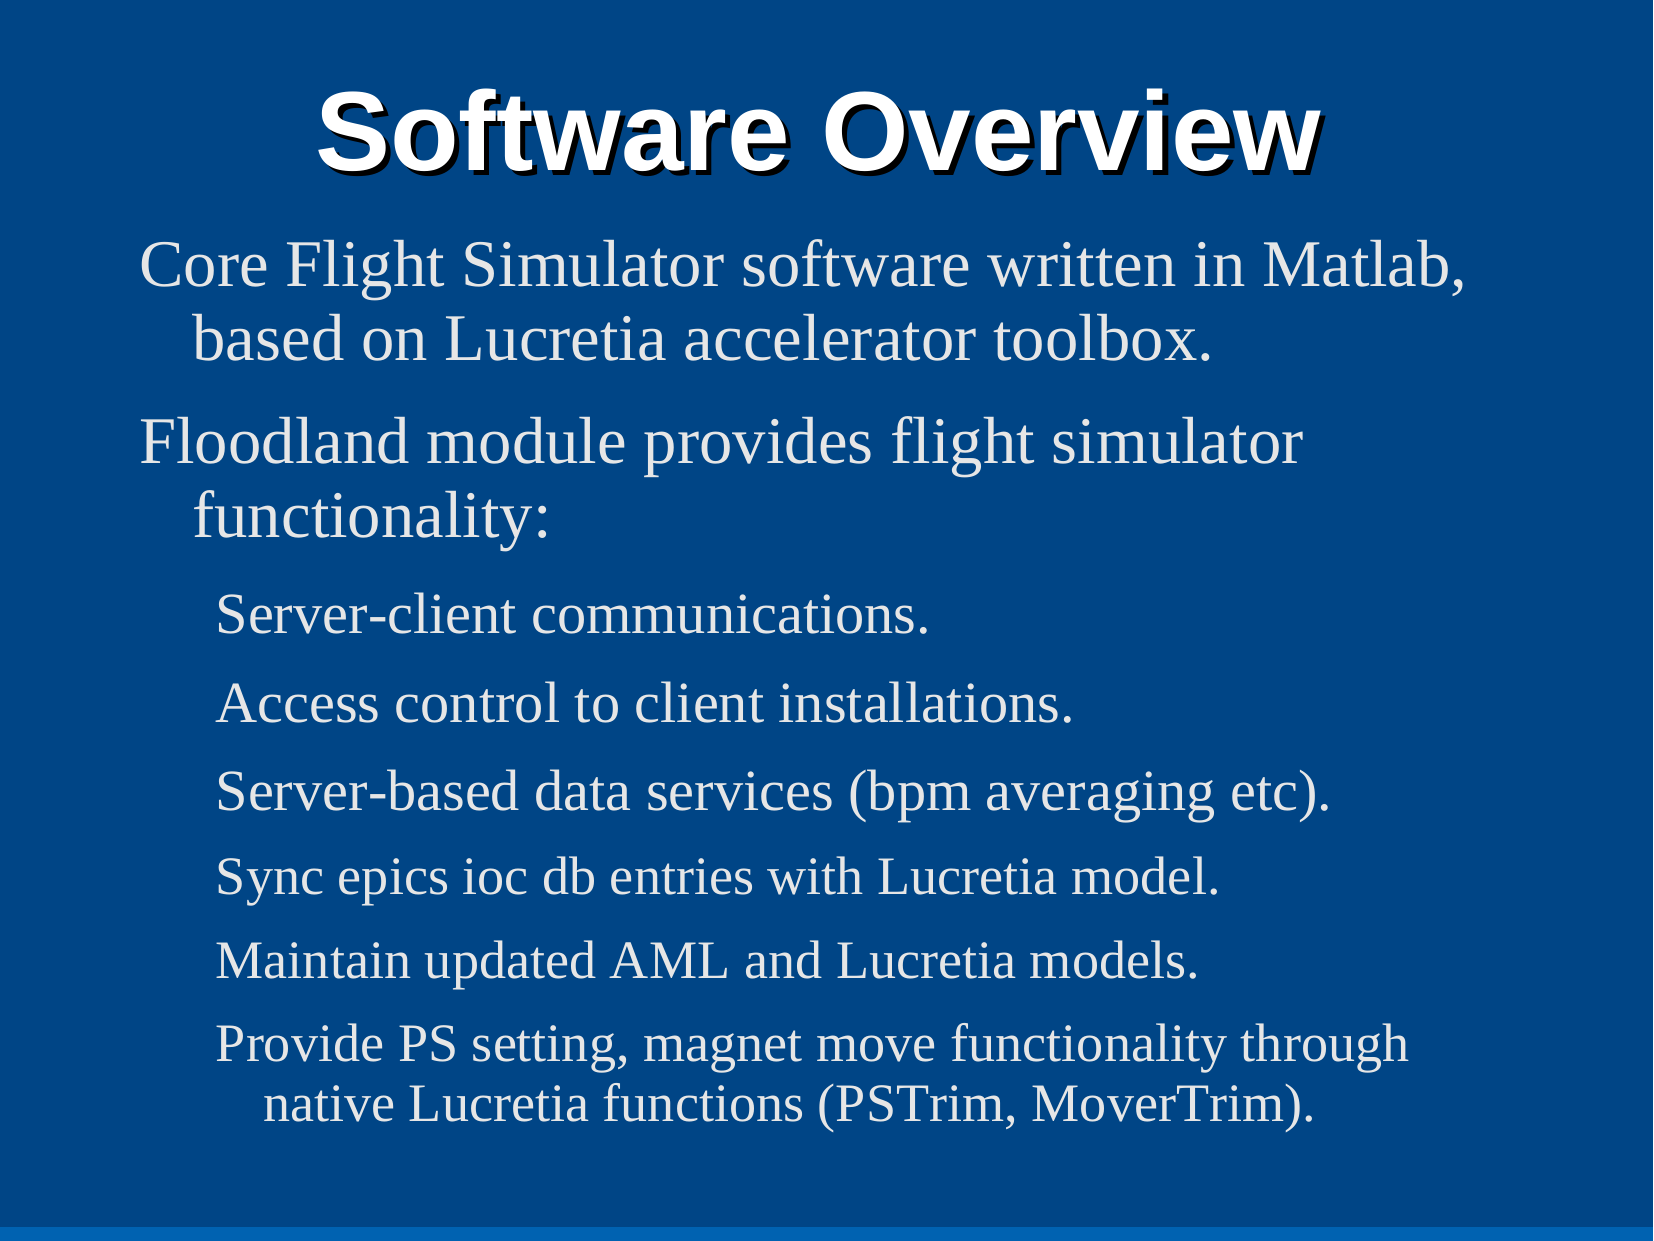

# Software Overview
Core Flight Simulator software written in Matlab, based on Lucretia accelerator toolbox.
Floodland module provides flight simulator functionality:
Server-client communications.
Access control to client installations.
Server-based data services (bpm averaging etc).
Sync epics ioc db entries with Lucretia model.
Maintain updated AML and Lucretia models.
Provide PS setting, magnet move functionality through native Lucretia functions (PSTrim, MoverTrim).